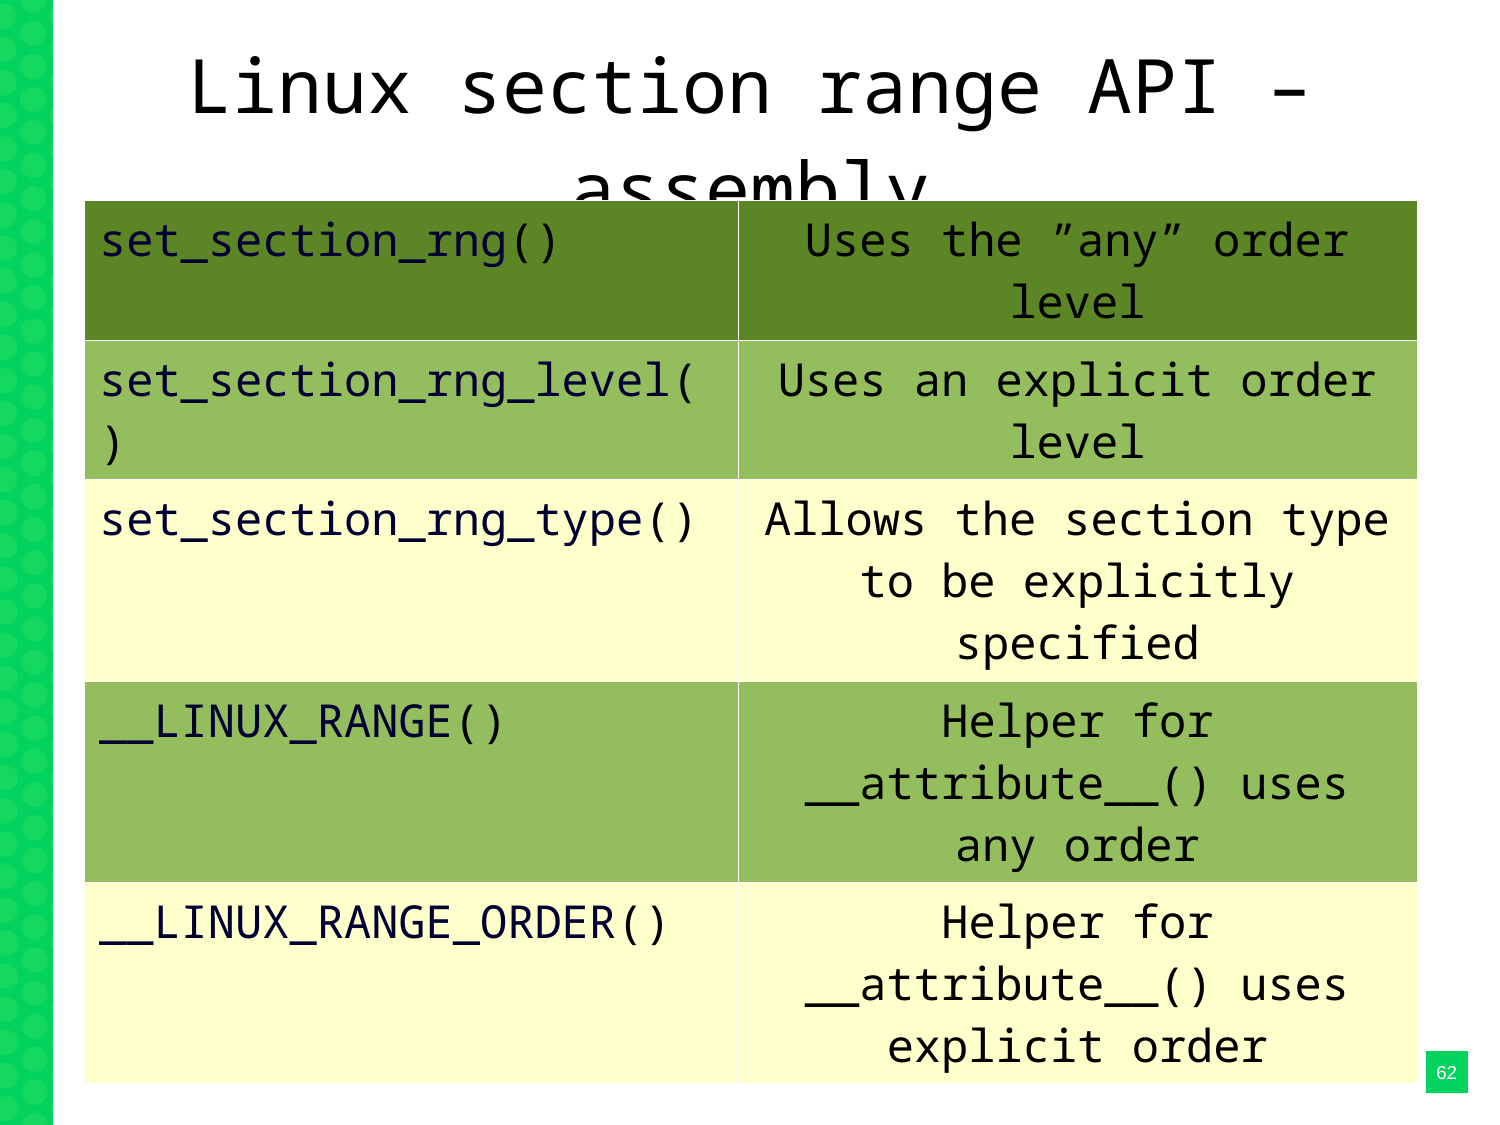

# Linux section range API – assembly
| set\_section\_rng() | Uses the ”any” order level |
| --- | --- |
| set\_section\_rng\_level() | Uses an explicit order level |
| set\_section\_rng\_type() | Allows the section type to be explicitly specified |
| \_\_LINUX\_RANGE() | Helper for \_\_attribute\_\_() uses any order |
| \_\_LINUX\_RANGE\_ORDER() | Helper for \_\_attribute\_\_() uses explicit order |